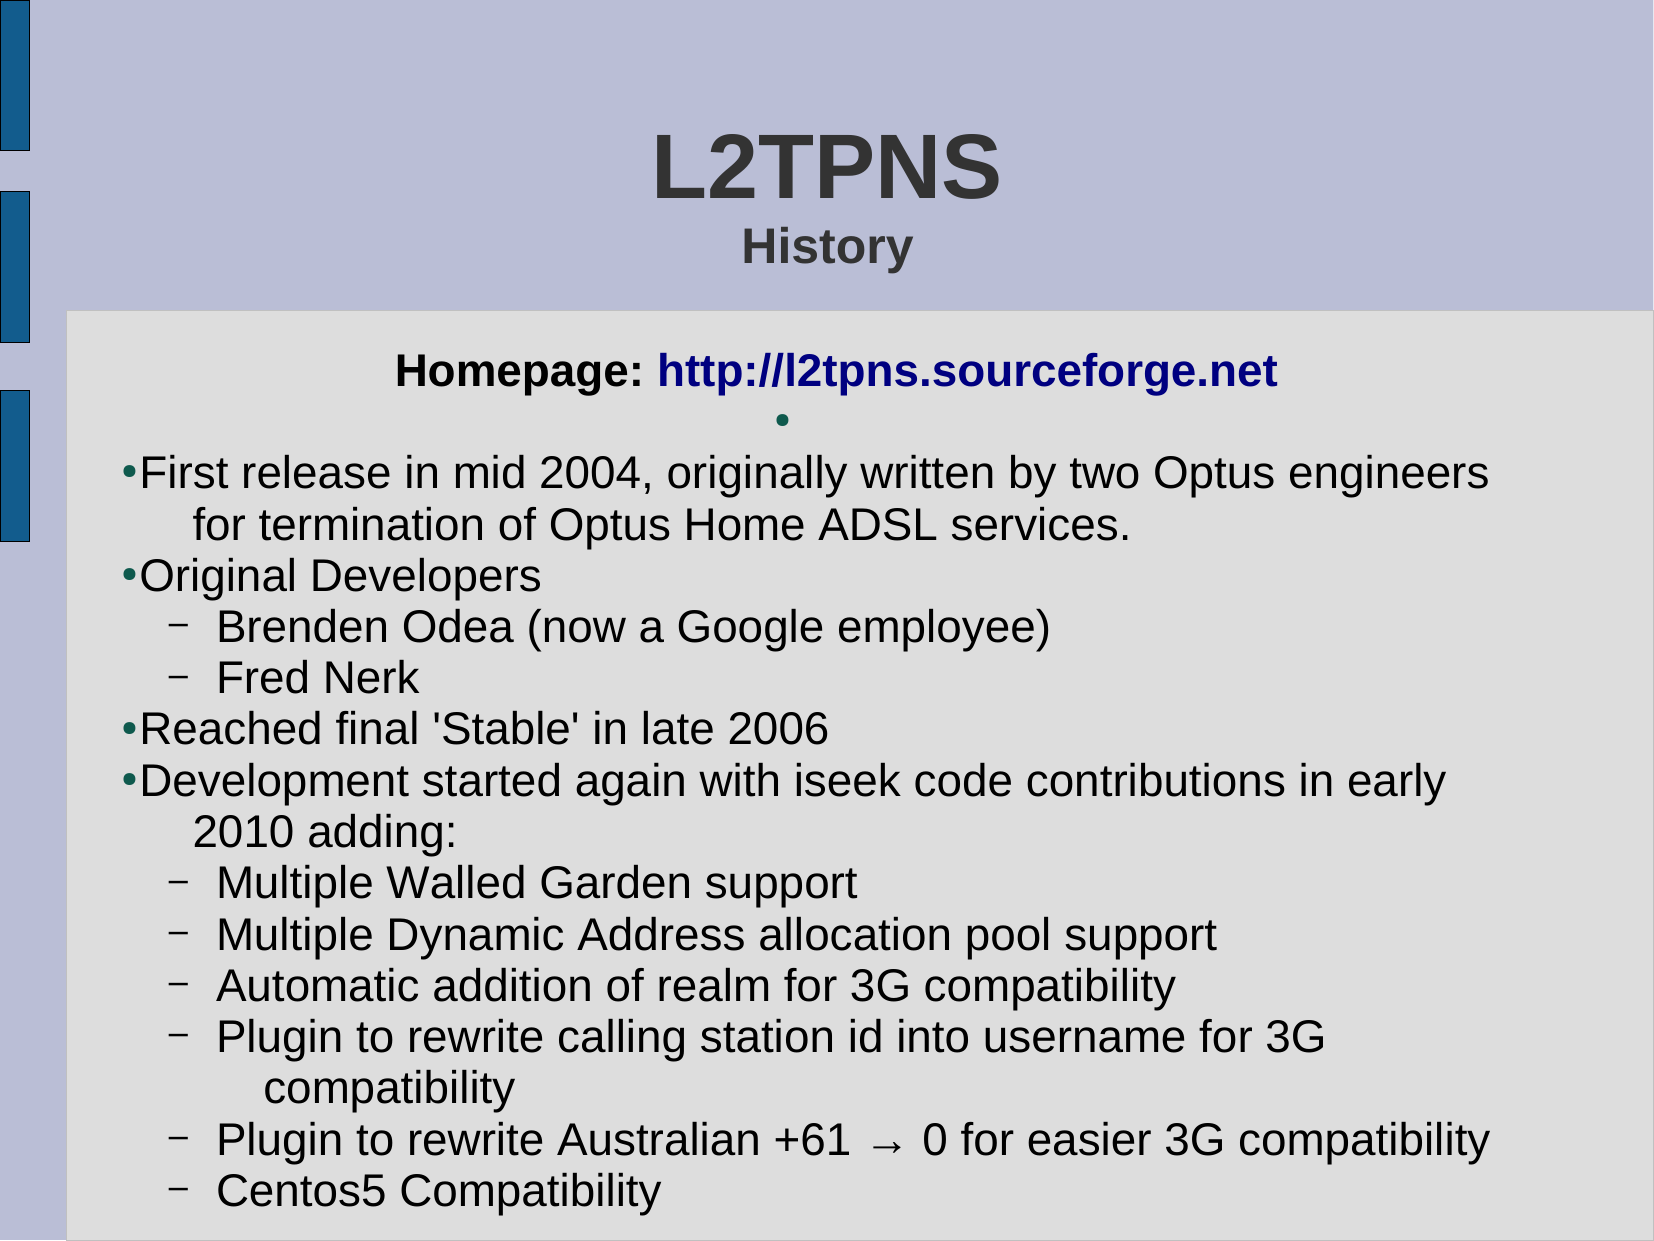

# L2TPNS History
Homepage: http://l2tpns.sourceforge.net
First release in mid 2004, originally written by two Optus engineers for termination of Optus Home ADSL services.
Original Developers
Brenden Odea (now a Google employee)
Fred Nerk
Reached final 'Stable' in late 2006
Development started again with iseek code contributions in early 2010 adding:
Multiple Walled Garden support
Multiple Dynamic Address allocation pool support
Automatic addition of realm for 3G compatibility
Plugin to rewrite calling station id into username for 3G compatibility
Plugin to rewrite Australian +61 → 0 for easier 3G compatibility
Centos5 Compatibility